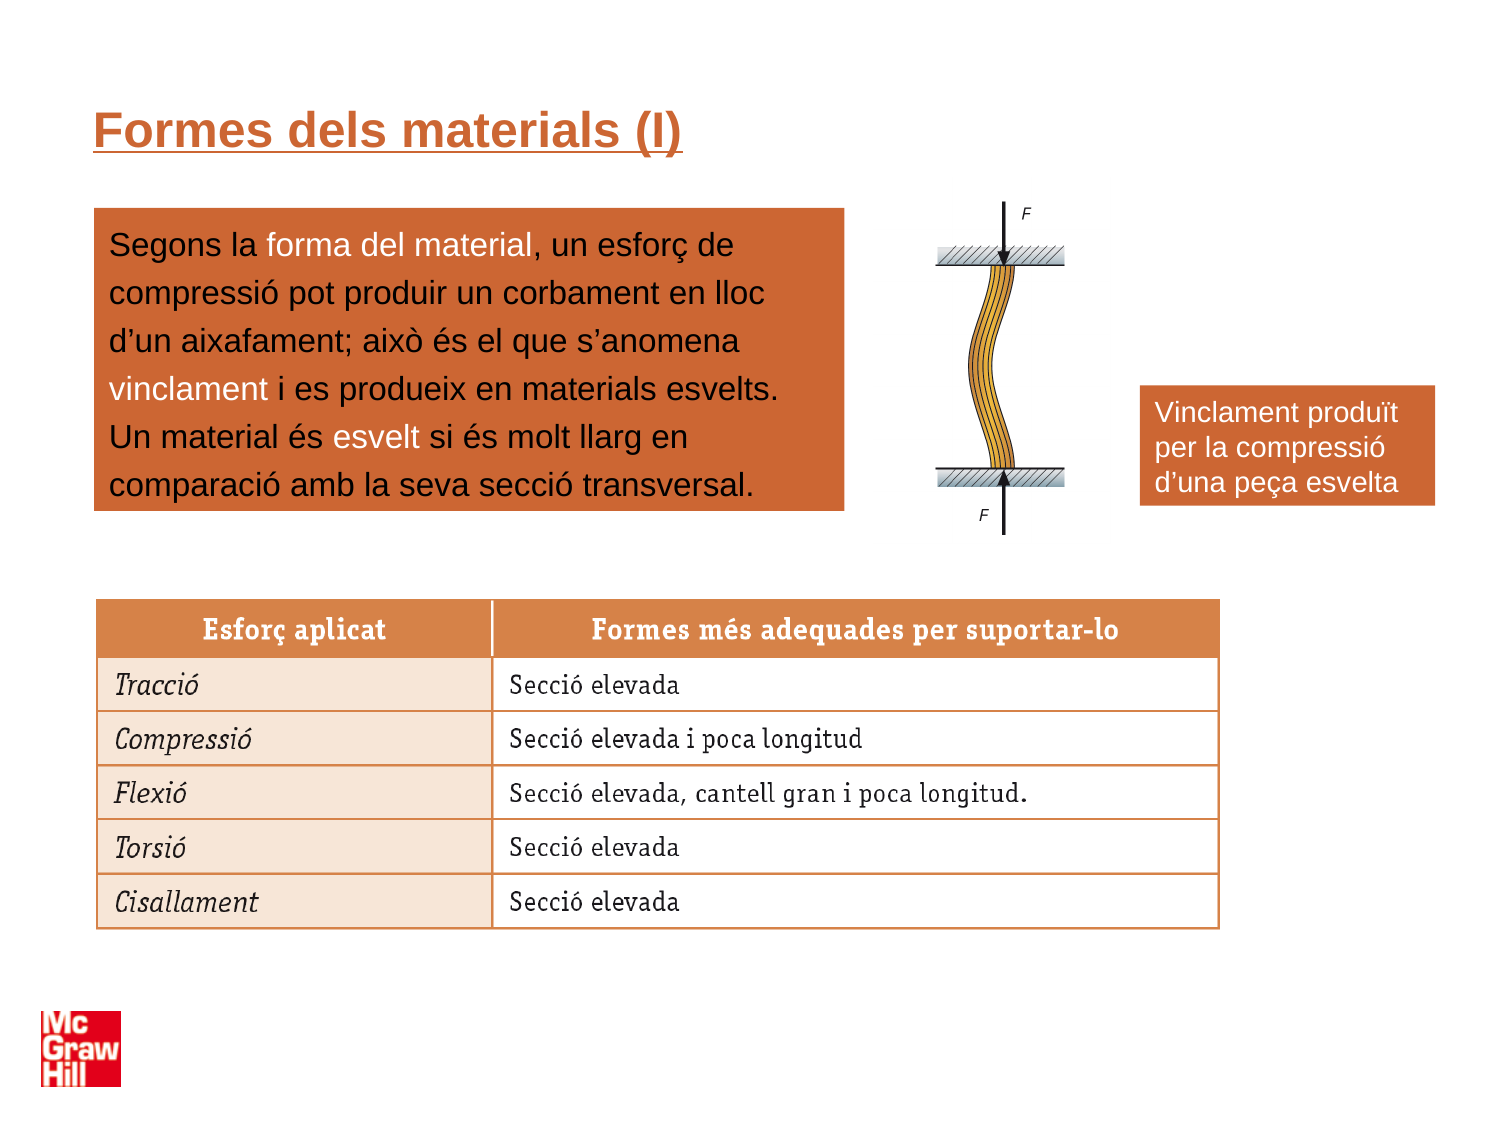

Formes dels materials (I)
Segons la forma del material, un esforç de compressió pot produir un corbament en lloc d’un aixafament; això és el que s’anomena vinclament i es produeix en materials esvelts.
Un material és esvelt si és molt llarg en comparació amb la seva secció transversal.
Vinclament produït per la compressió
d’una peça esvelta